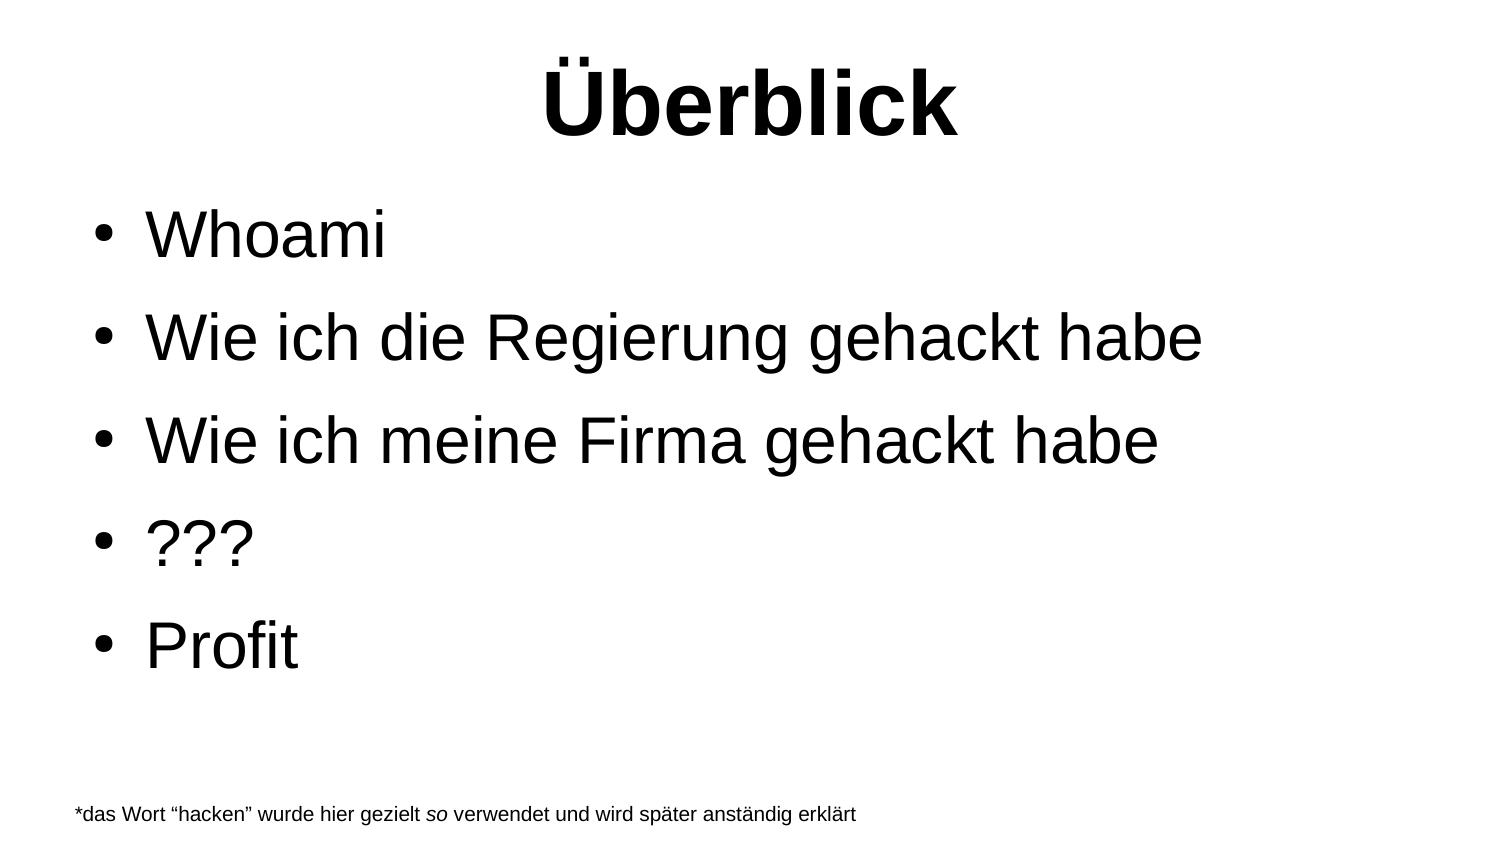

# Überblick
Whoami
Wie ich die Regierung gehackt habe
Wie ich meine Firma gehackt habe
???
Profit
*das Wort “hacken” wurde hier gezielt so verwendet und wird später anständig erklärt